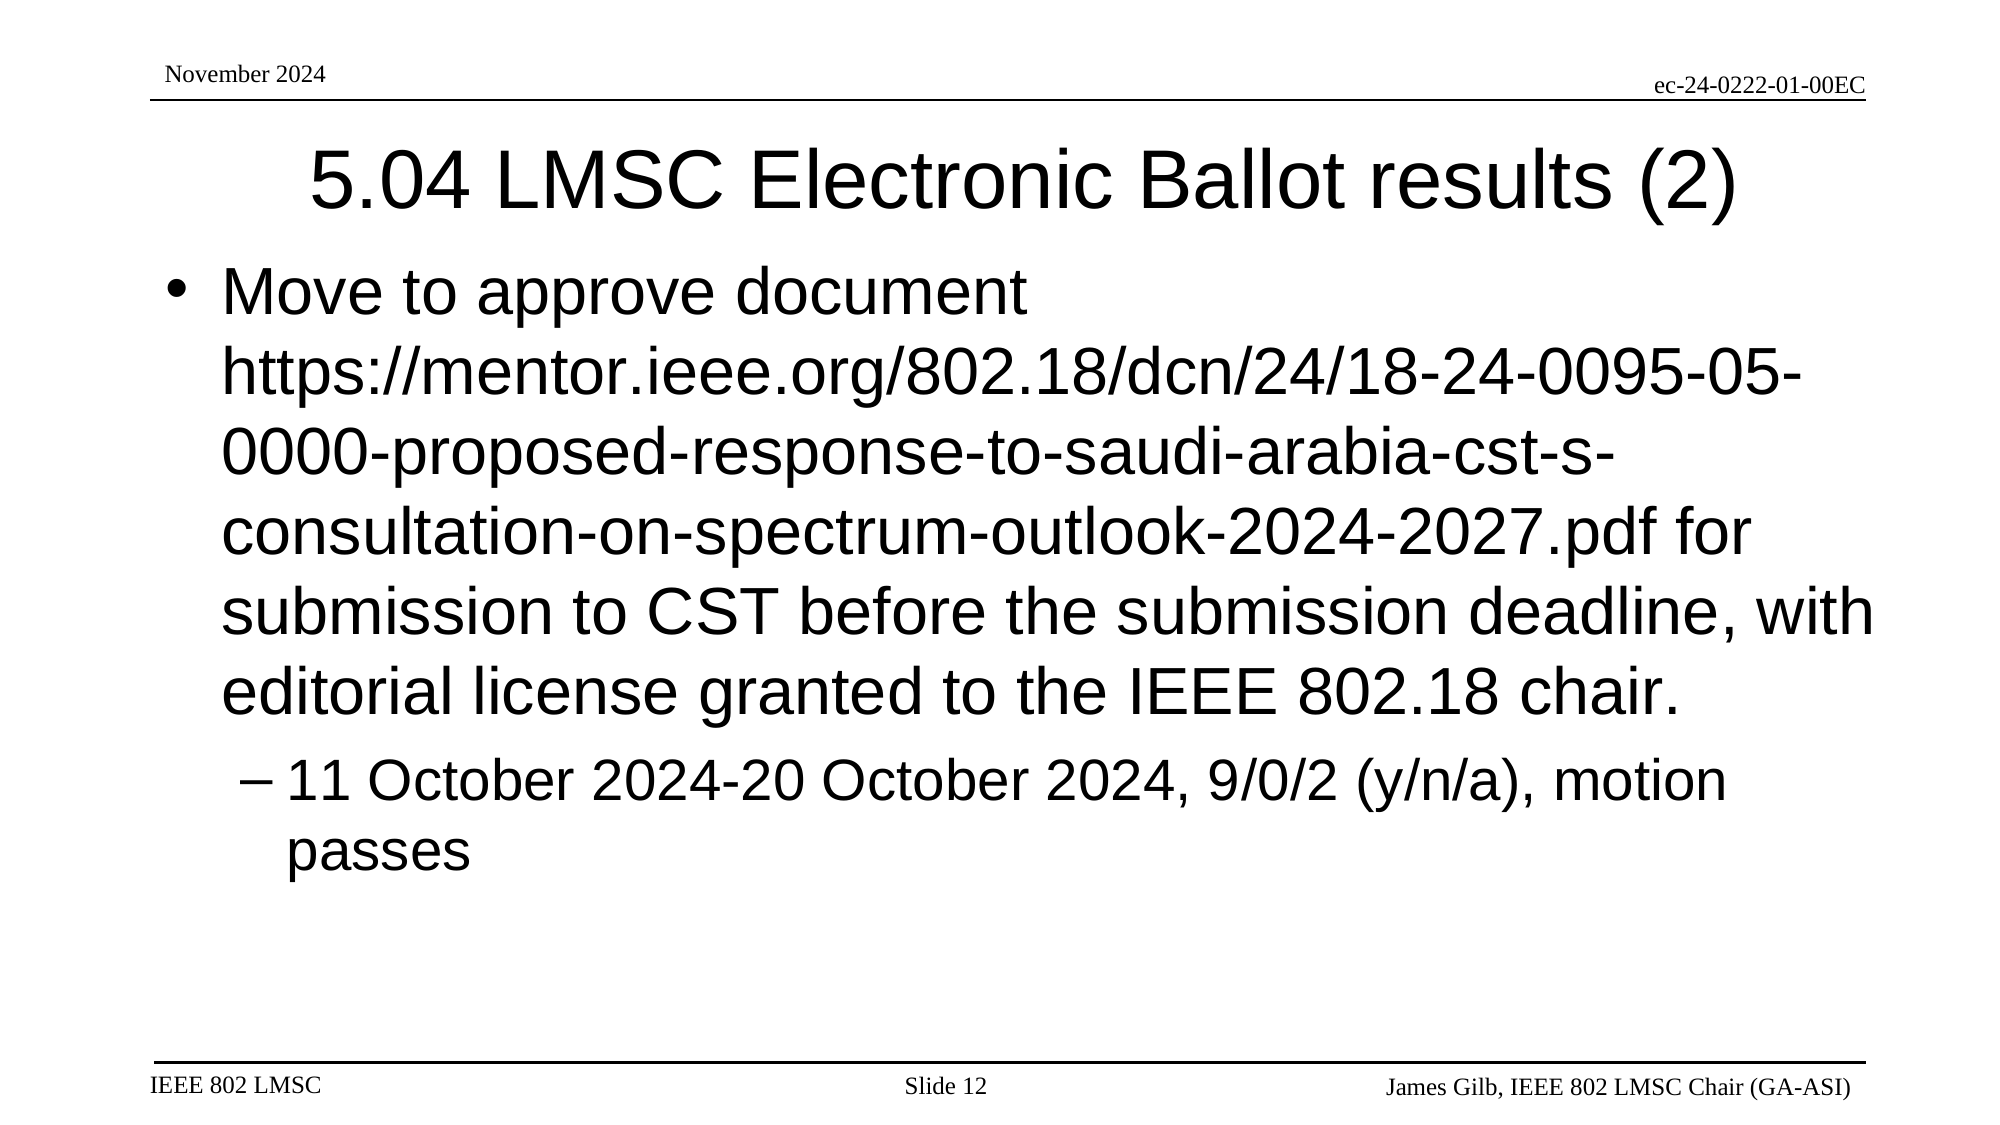

# 5.04 LMSC Electronic Ballot results (2)
Move to approve document https://mentor.ieee.org/802.18/dcn/24/18-24-0095-05-0000-proposed-response-to-saudi-arabia-cst-s-consultation-on-spectrum-outlook-2024-2027.pdf for submission to CST before the submission deadline, with editorial license granted to the IEEE 802.18 chair.
11 October 2024-20 October 2024, 9/0/2 (y/n/a), motion passes
12